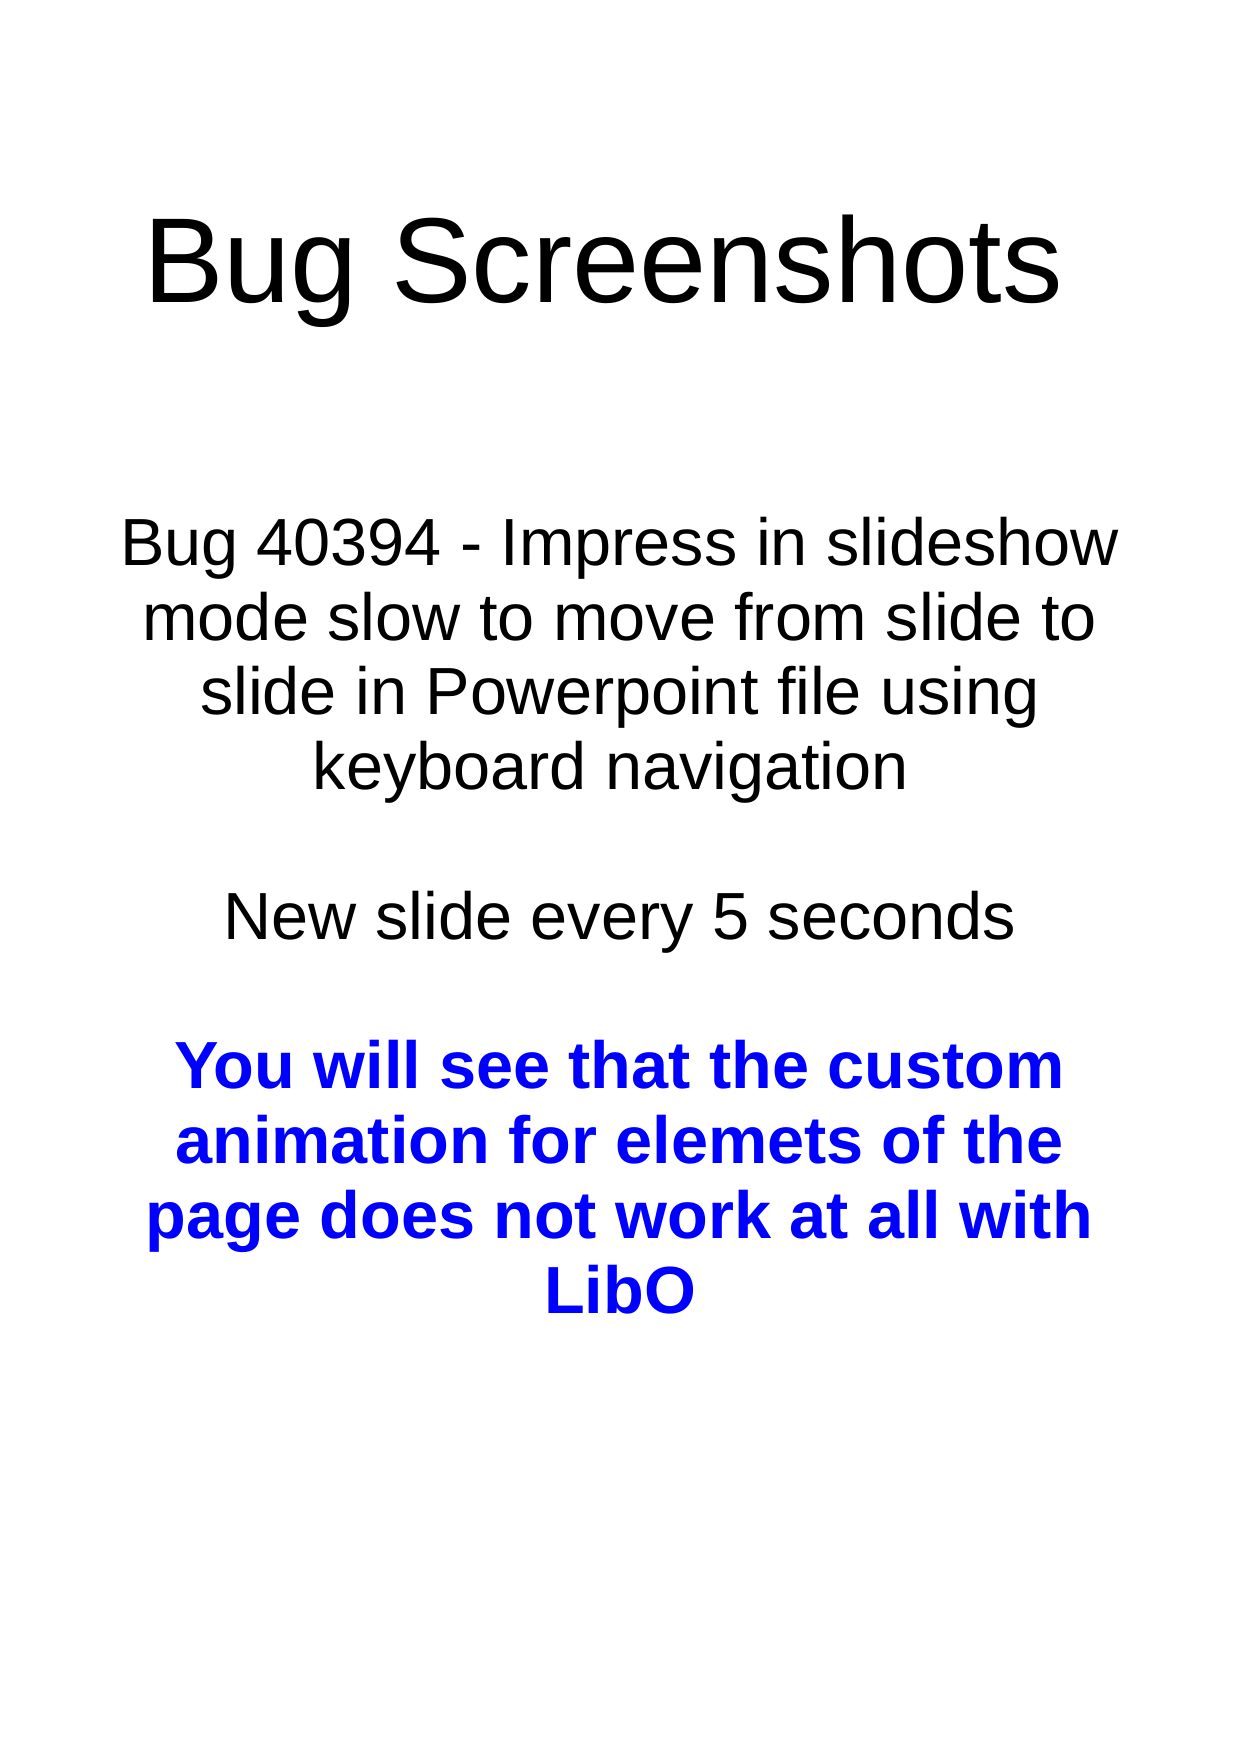

# Bug Screenshots
Bug 40394 - Impress in slideshow mode slow to move from slide to slide in Powerpoint file using keyboard navigation
New slide every 5 seconds
You will see that the custom animation for elemets of the page does not work at all with LibO